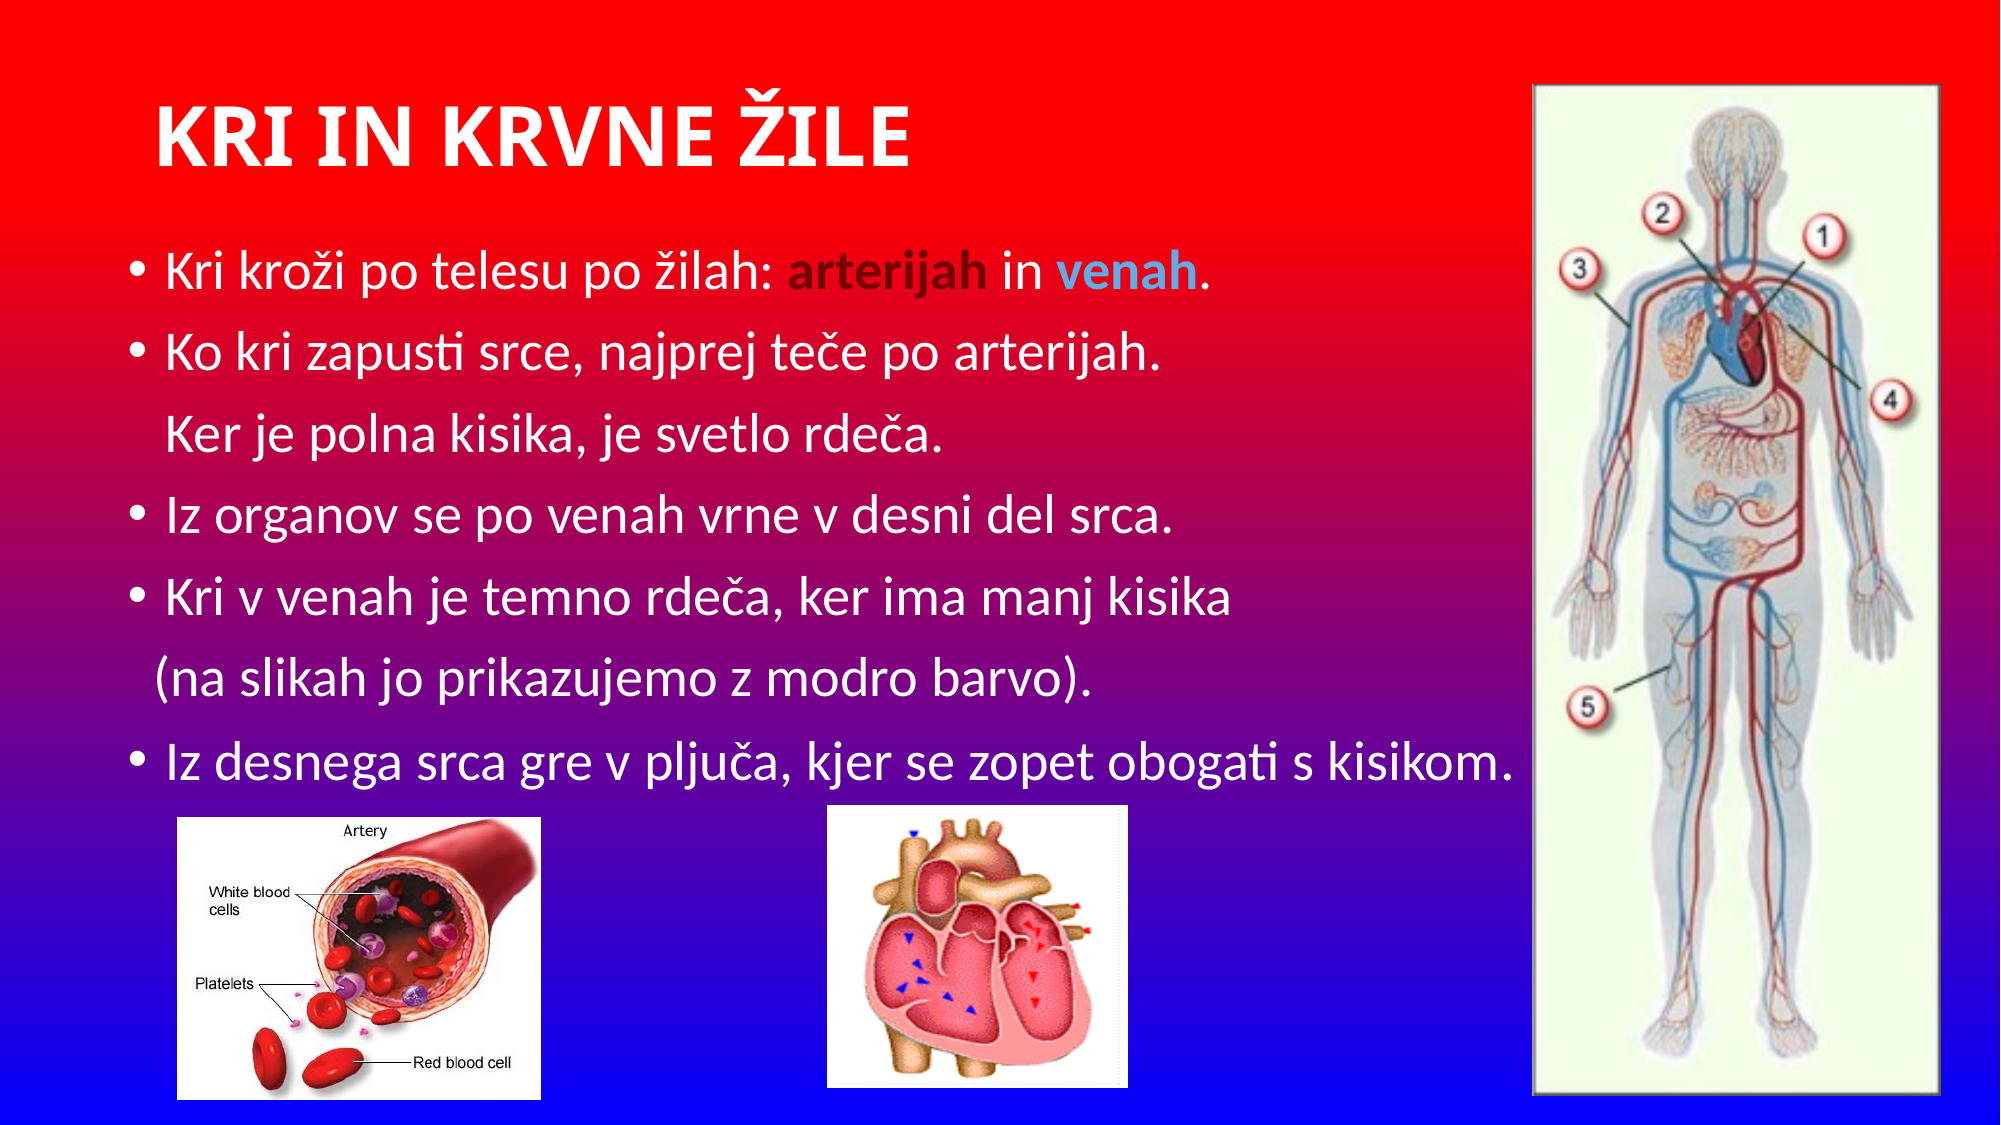

# KRI IN KRVNE ŽILE
Kri kroži po telesu po žilah: arterijah in venah.
Ko kri zapusti srce, najprej teče po arterijah.
 Ker je polna kisika, je svetlo rdeča.
Iz organov se po venah vrne v desni del srca.
Kri v venah je temno rdeča, ker ima manj kisika
 (na slikah jo prikazujemo z modro barvo).
Iz desnega srca gre v pljuča, kjer se zopet obogati s kisikom.